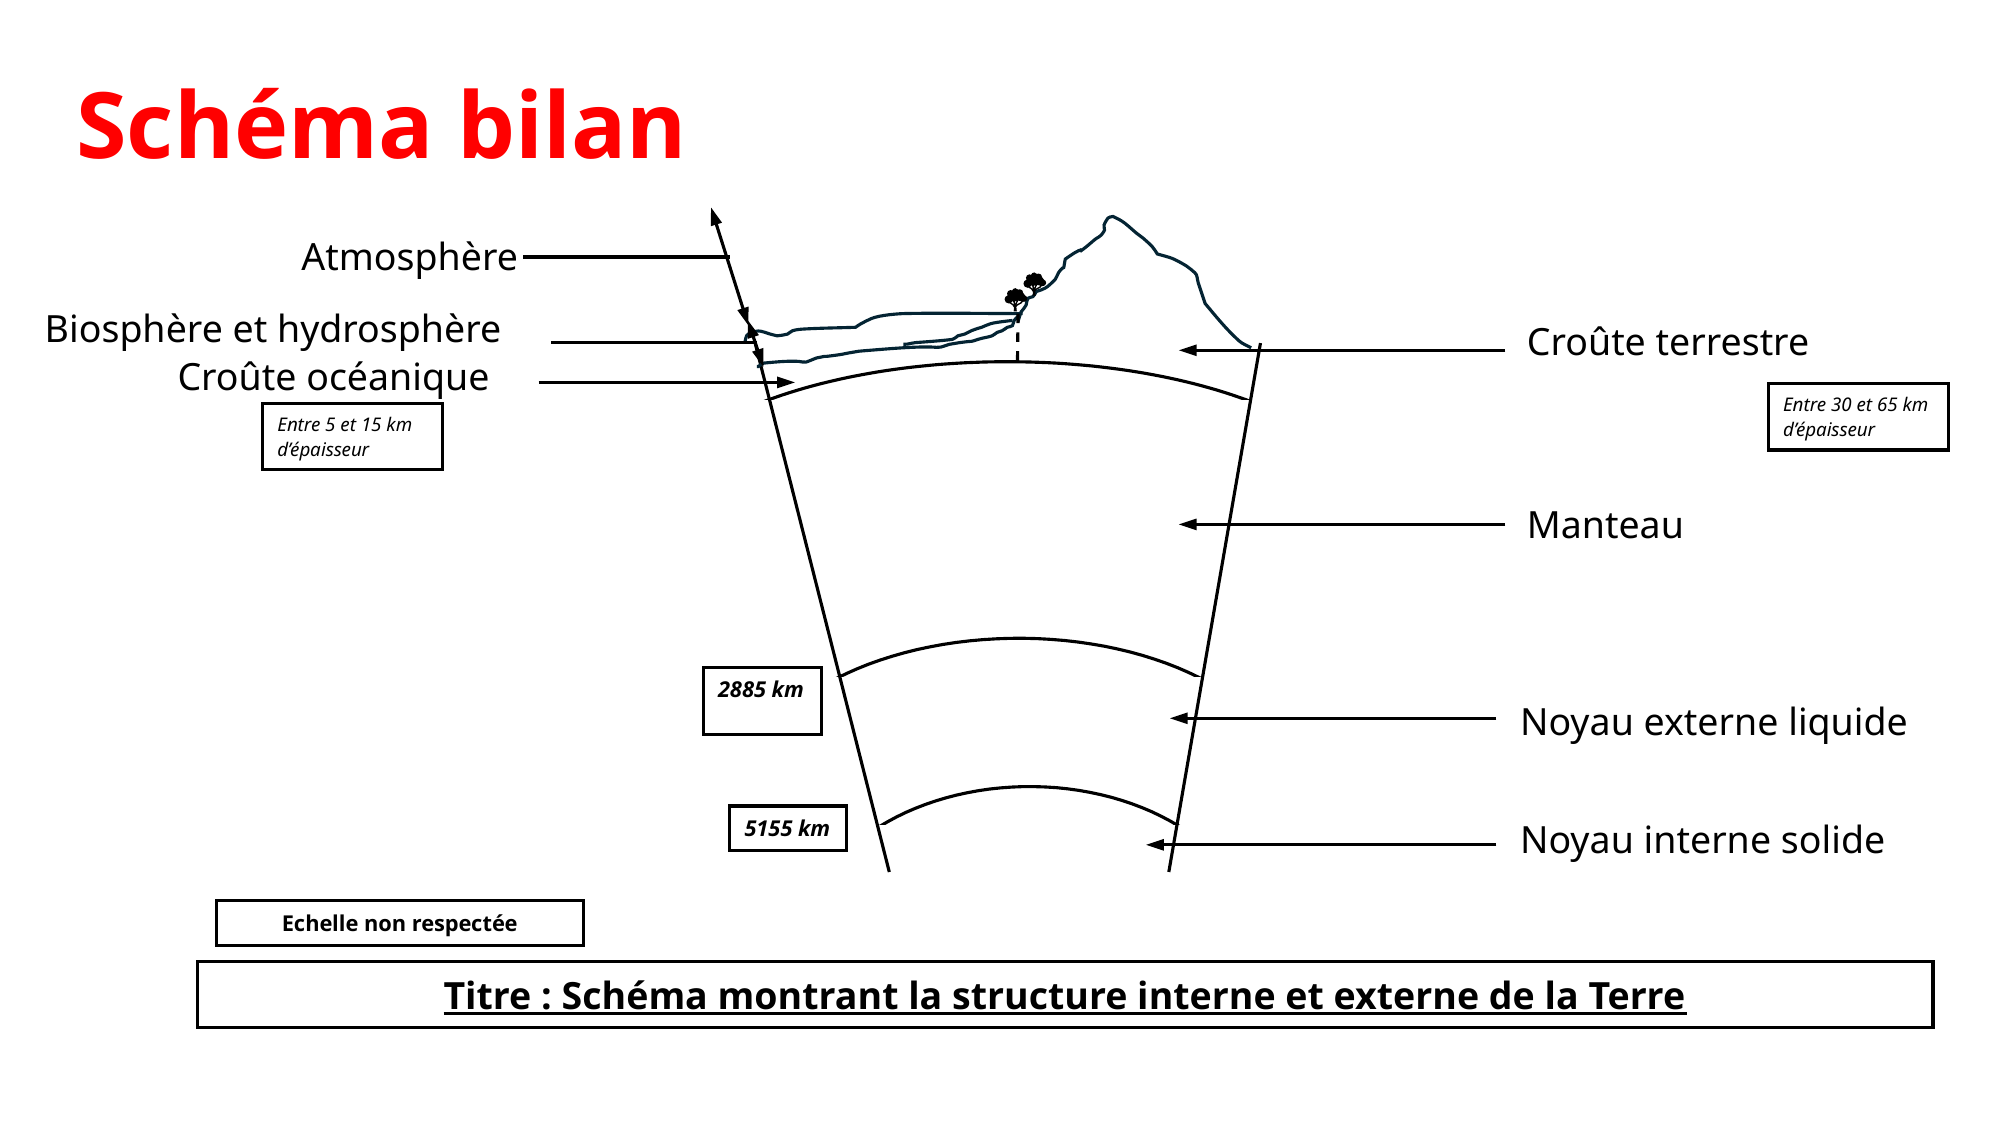

Schéma bilan
Atmosphère
Biosphère et hydrosphère
Croûte terrestre
Croûte océanique
Entre 30 et 65 km d’épaisseur
Entre 5 et 15 km d’épaisseur
Manteau
2885 km
Noyau externe liquide
5155 km
Noyau interne solide
Echelle non respectée
Titre : Schéma montrant la structure interne et externe de la Terre